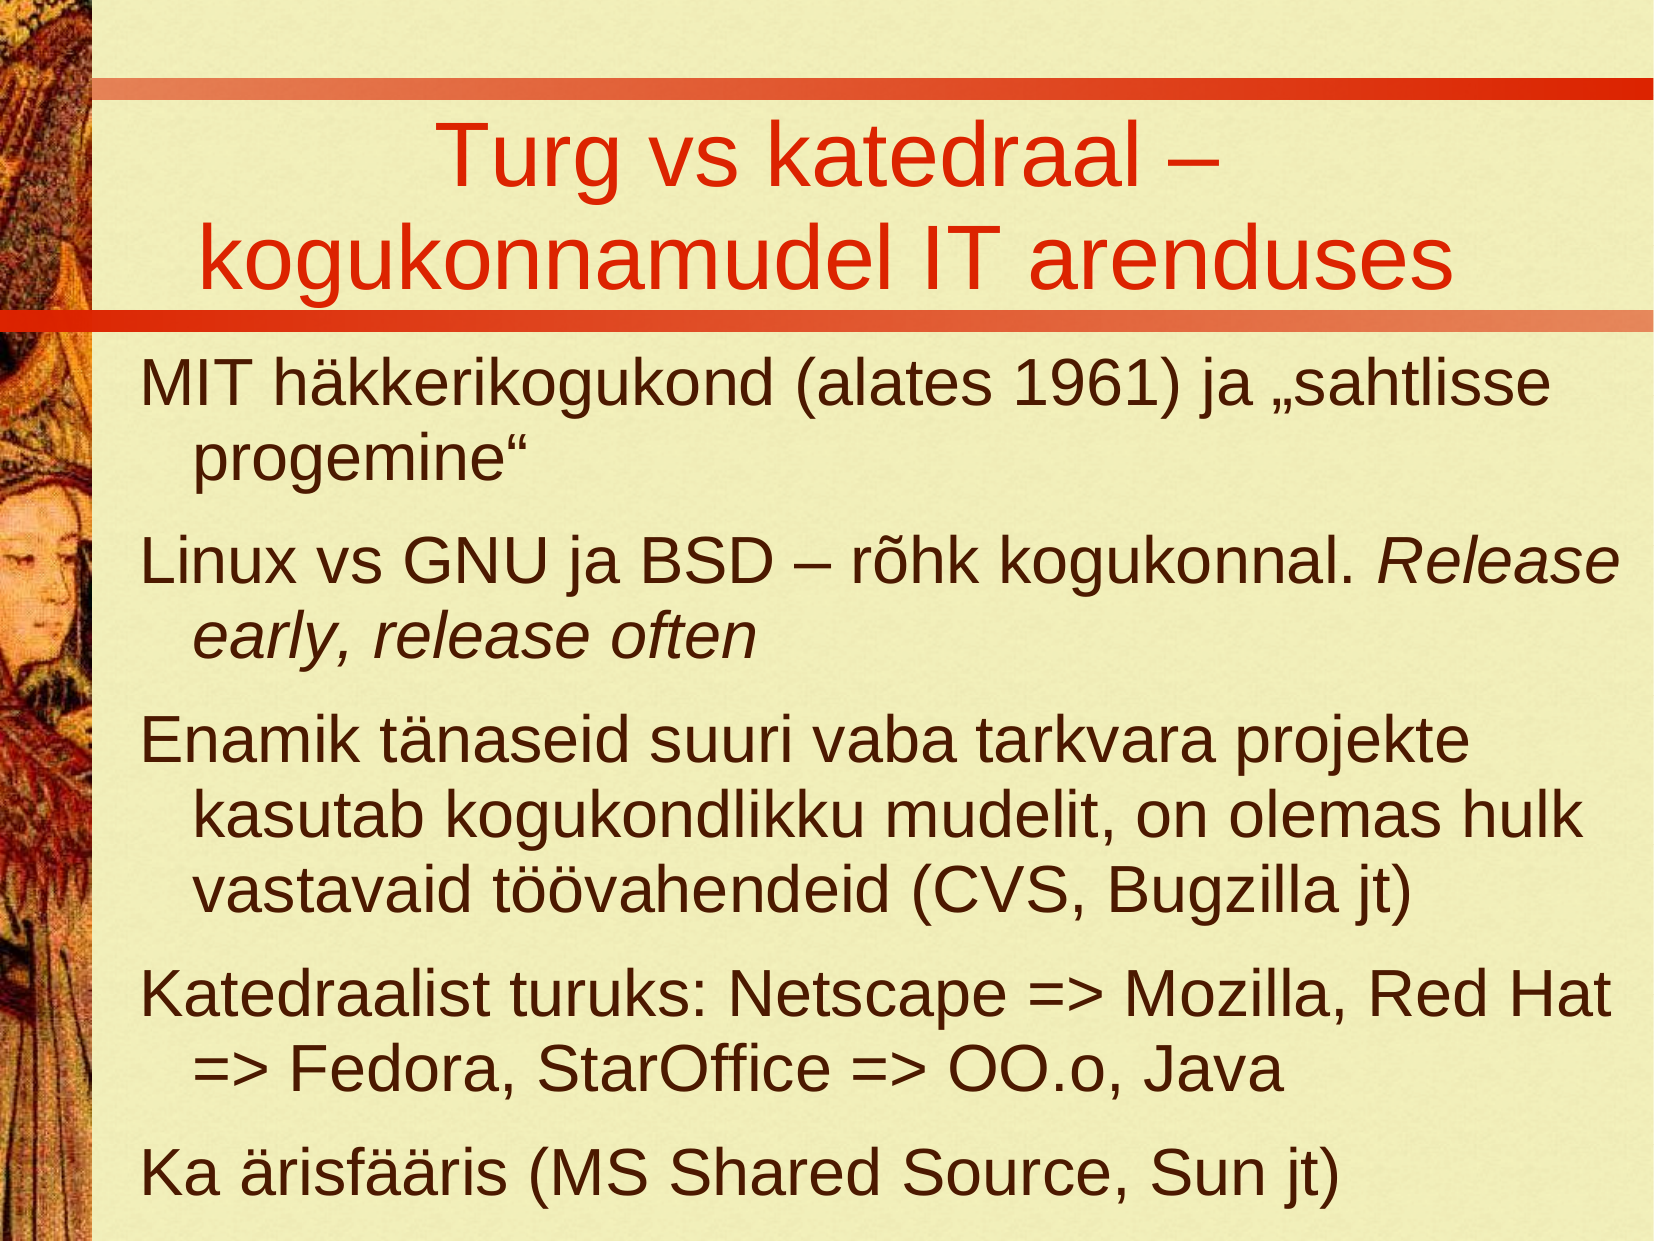

# Turg vs katedraal – kogukonnamudel IT arenduses
MIT häkkerikogukond (alates 1961) ja „sahtlisse progemine“
Linux vs GNU ja BSD – rõhk kogukonnal. Release early, release often
Enamik tänaseid suuri vaba tarkvara projekte kasutab kogukondlikku mudelit, on olemas hulk vastavaid töövahendeid (CVS, Bugzilla jt)
Katedraalist turuks: Netscape => Mozilla, Red Hat => Fedora, StarOffice => OO.o, Java
Ka ärisfääris (MS Shared Source, Sun jt)